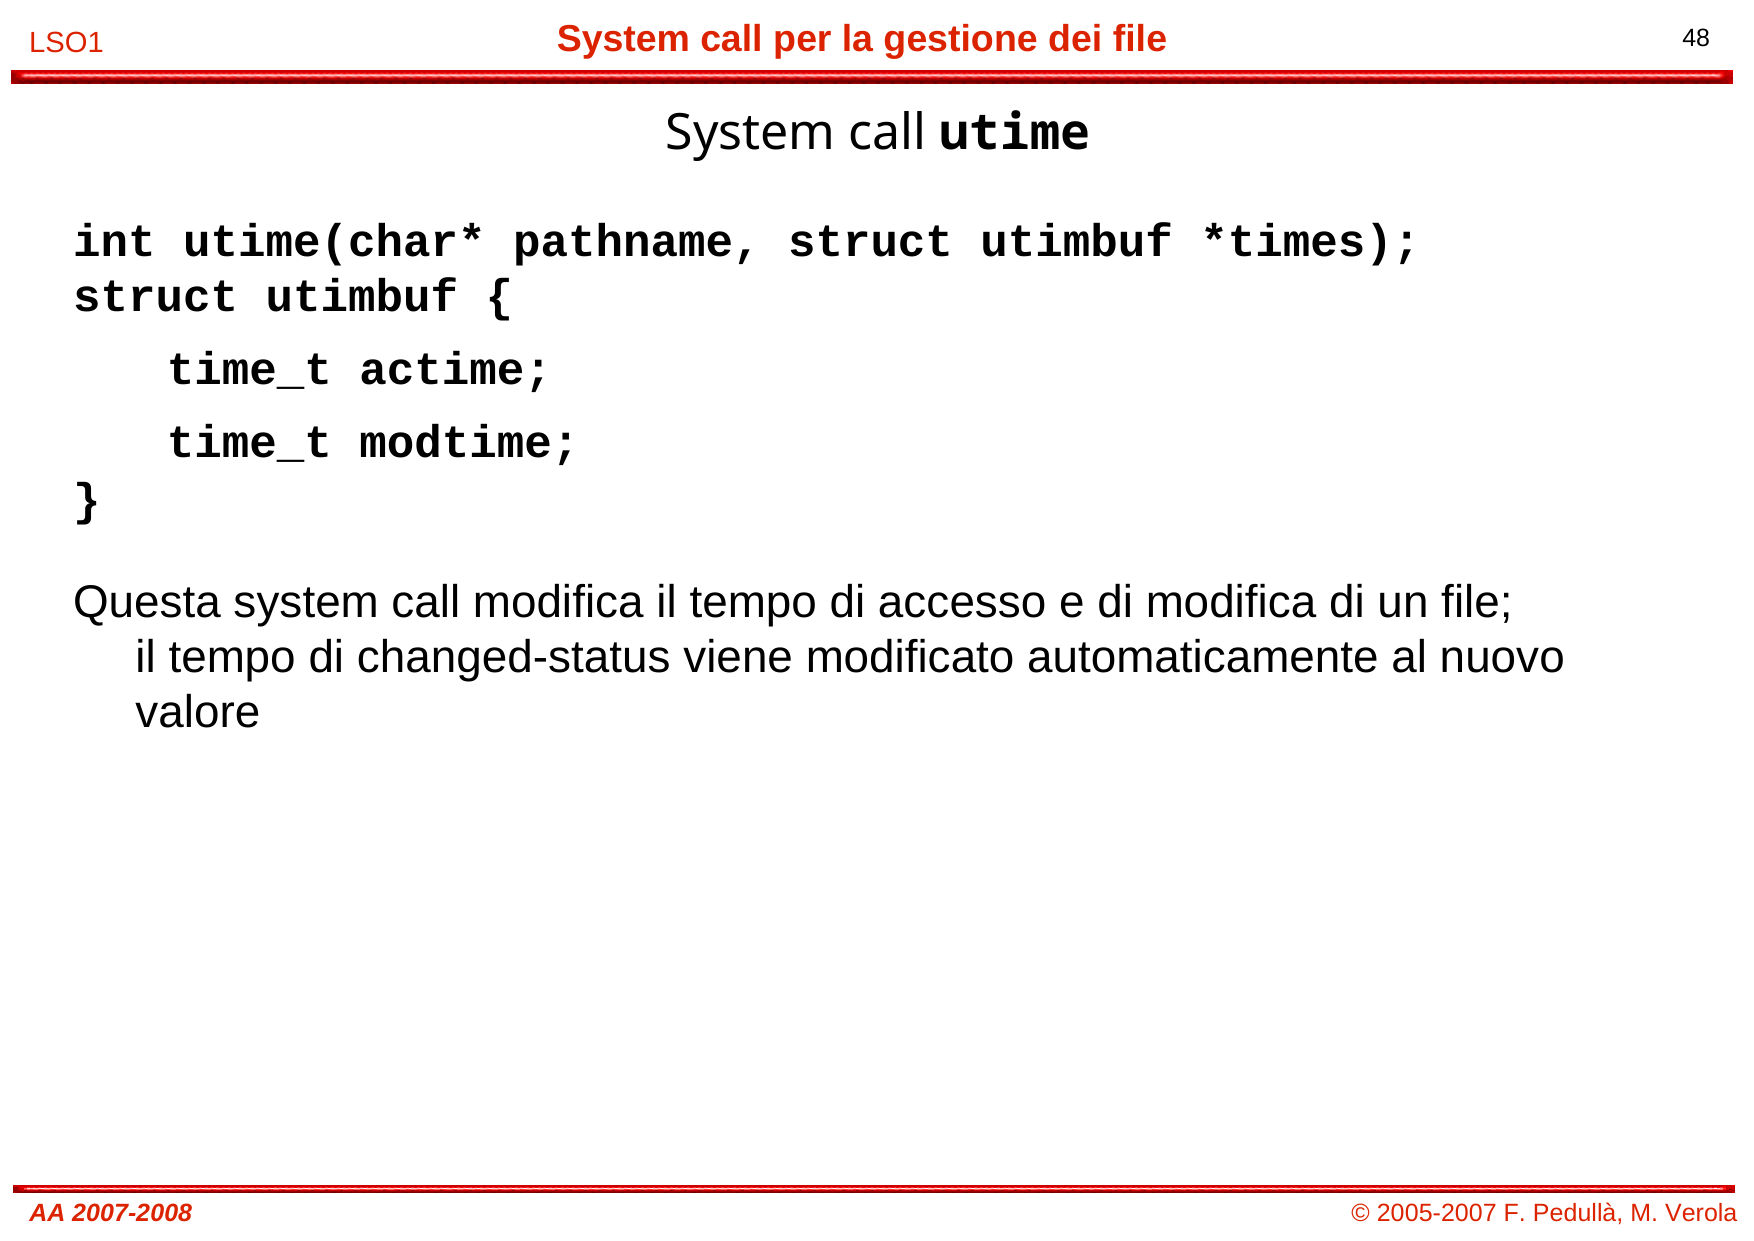

System call utime
# int utime(char* pathname, struct utimbuf *times);
struct utimbuf {
time_t actime;
time_t modtime;
}
Questa system call modifica il tempo di accesso e di modifica di un file;
il tempo di changed-status viene modificato automaticamente al nuovo valore